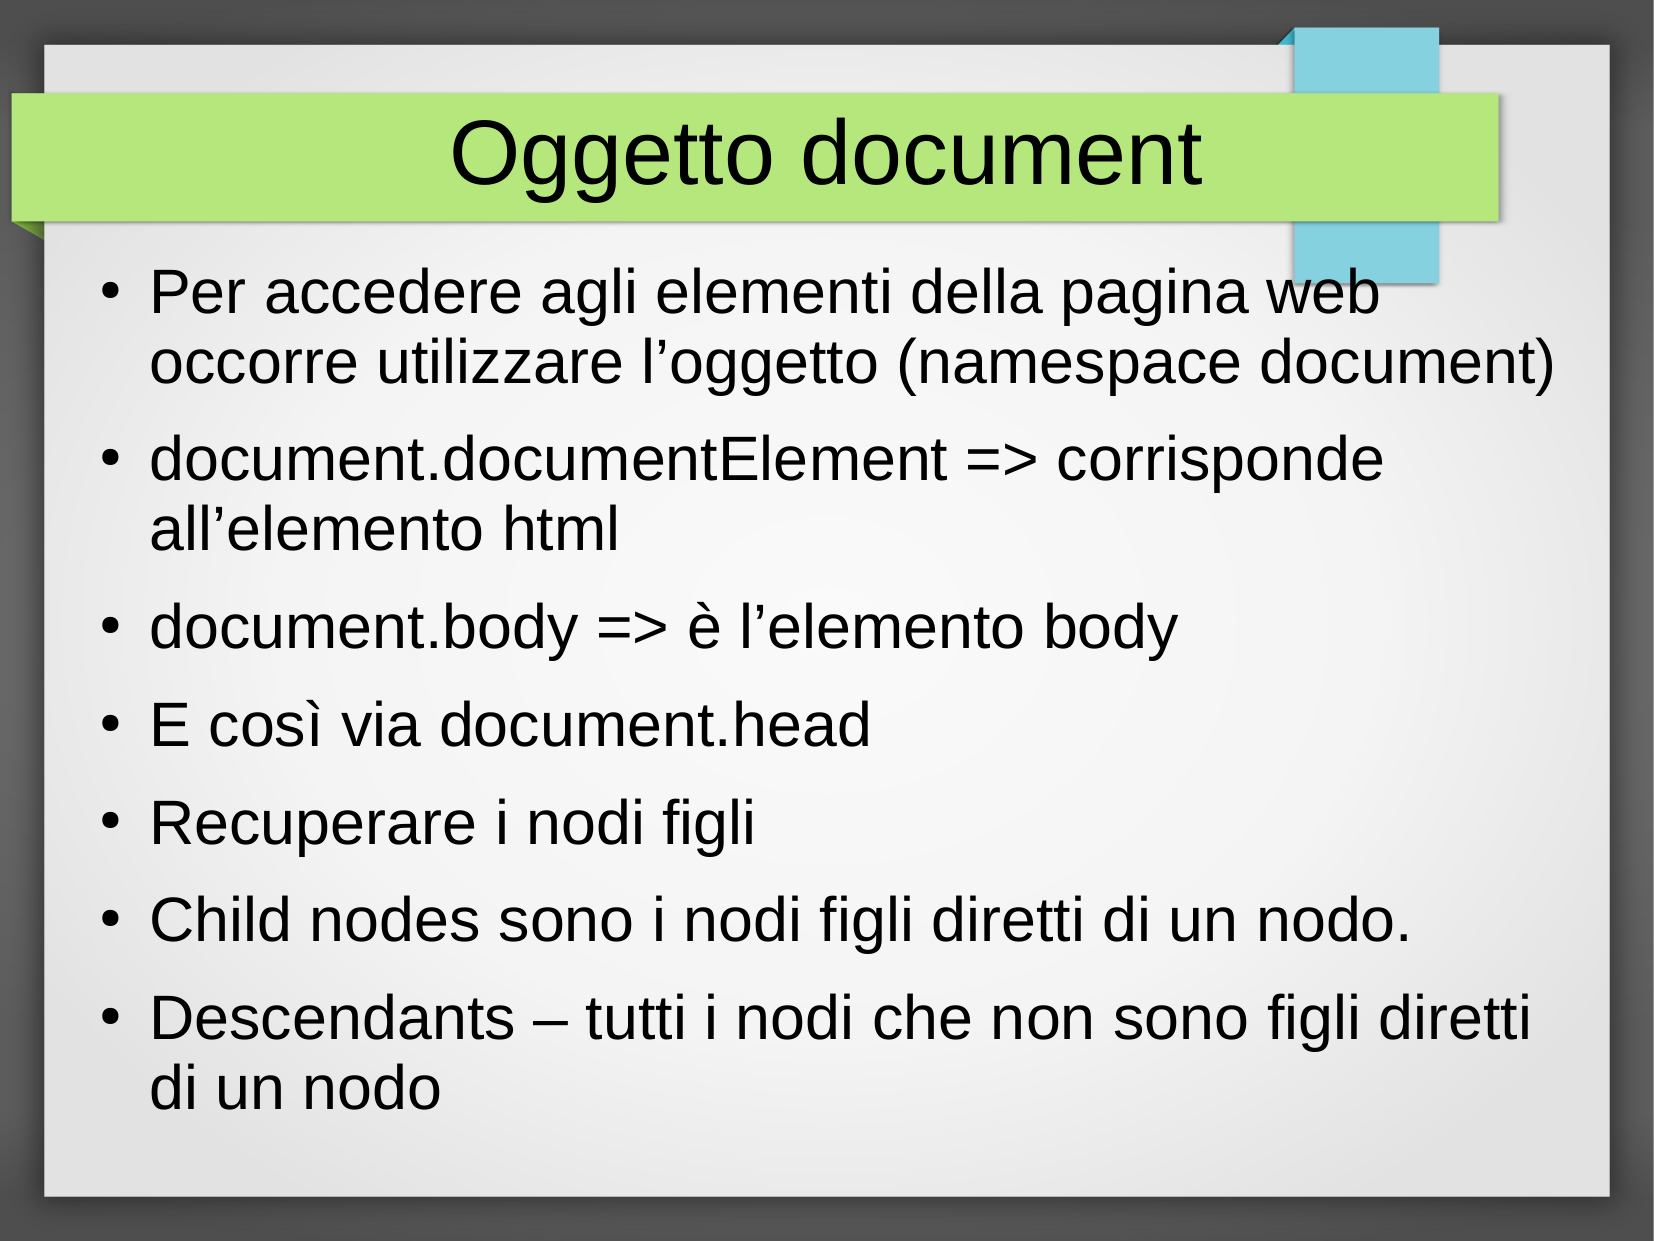

# Oggetto document
Per accedere agli elementi della pagina web occorre utilizzare l’oggetto (namespace document)
document.documentElement => corrisponde all’elemento html
document.body => è l’elemento body
E così via document.head
Recuperare i nodi figli
Child nodes sono i nodi figli diretti di un nodo.
Descendants – tutti i nodi che non sono figli diretti di un nodo